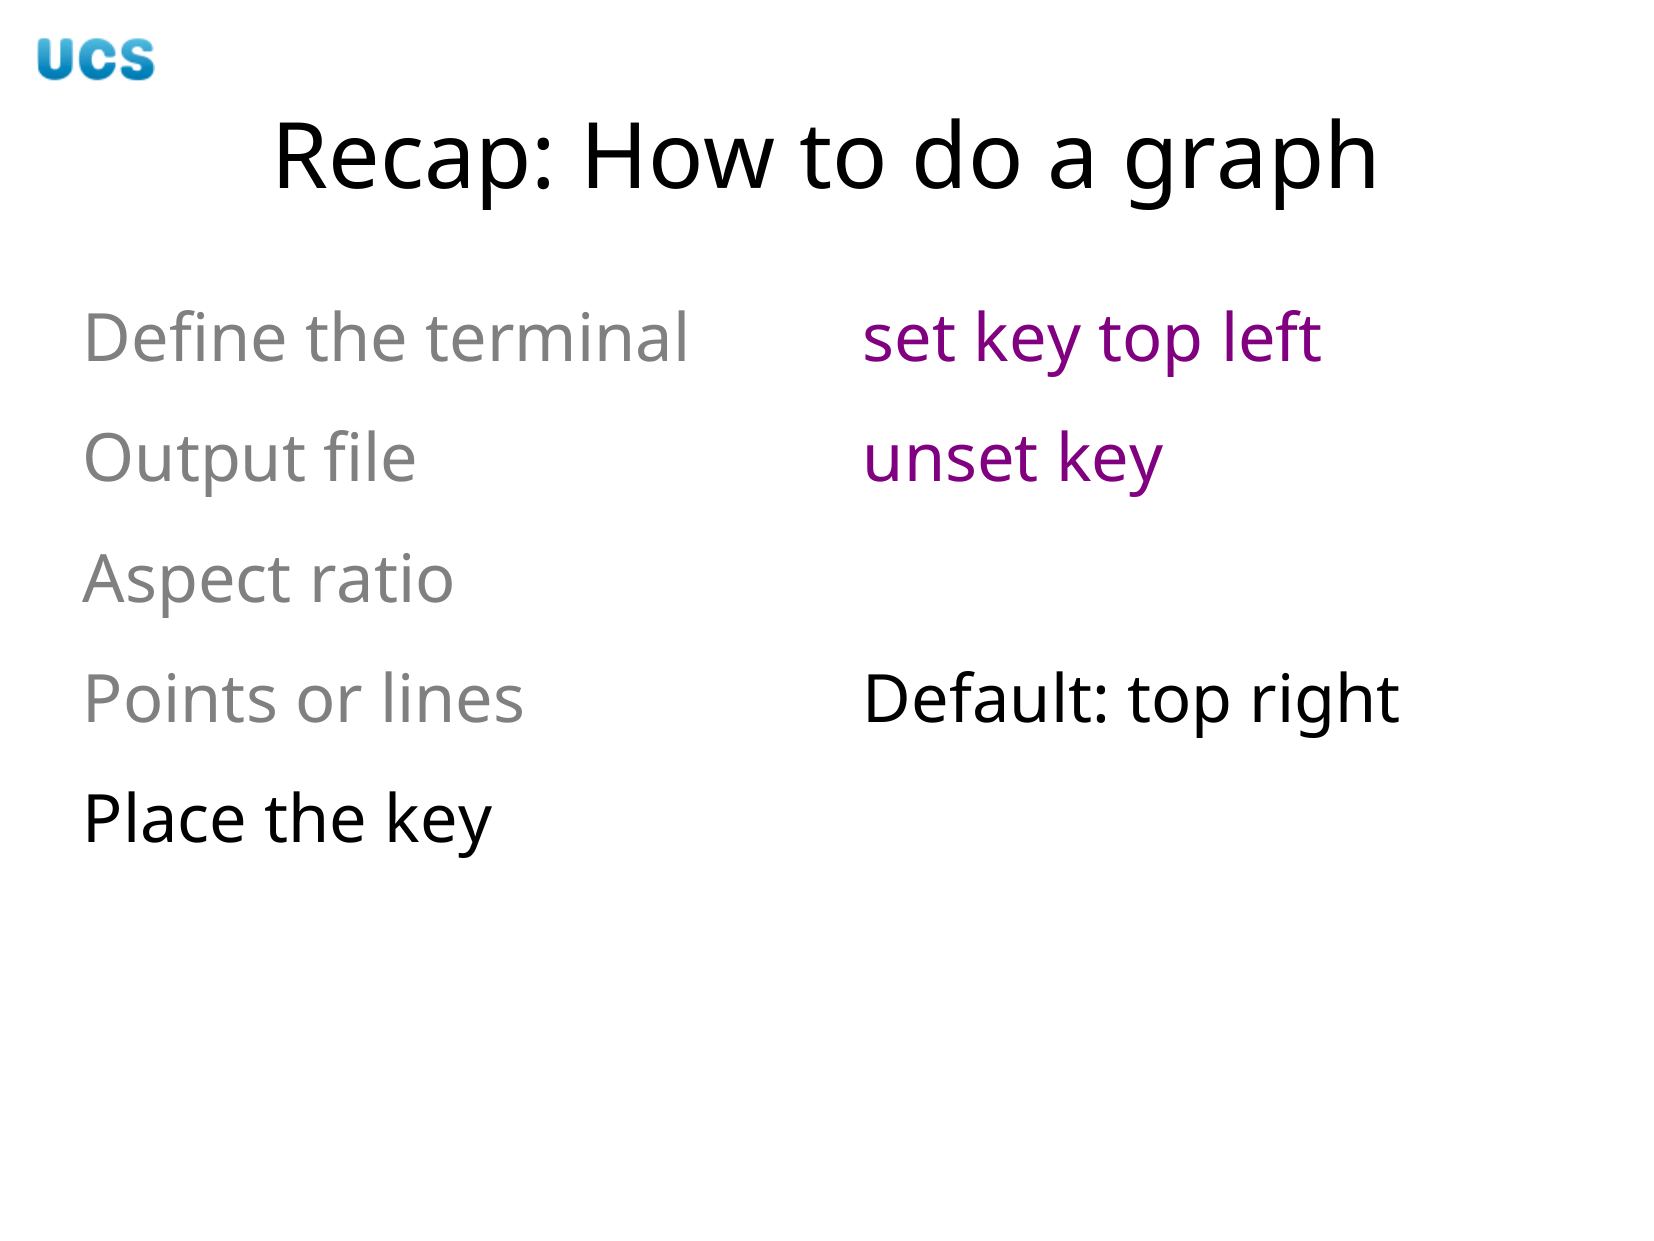

# Recap: How to do a graph
Define the terminal
Output file
Aspect ratio
Points or lines
Place the key
set key top left
unset key
Default: top right